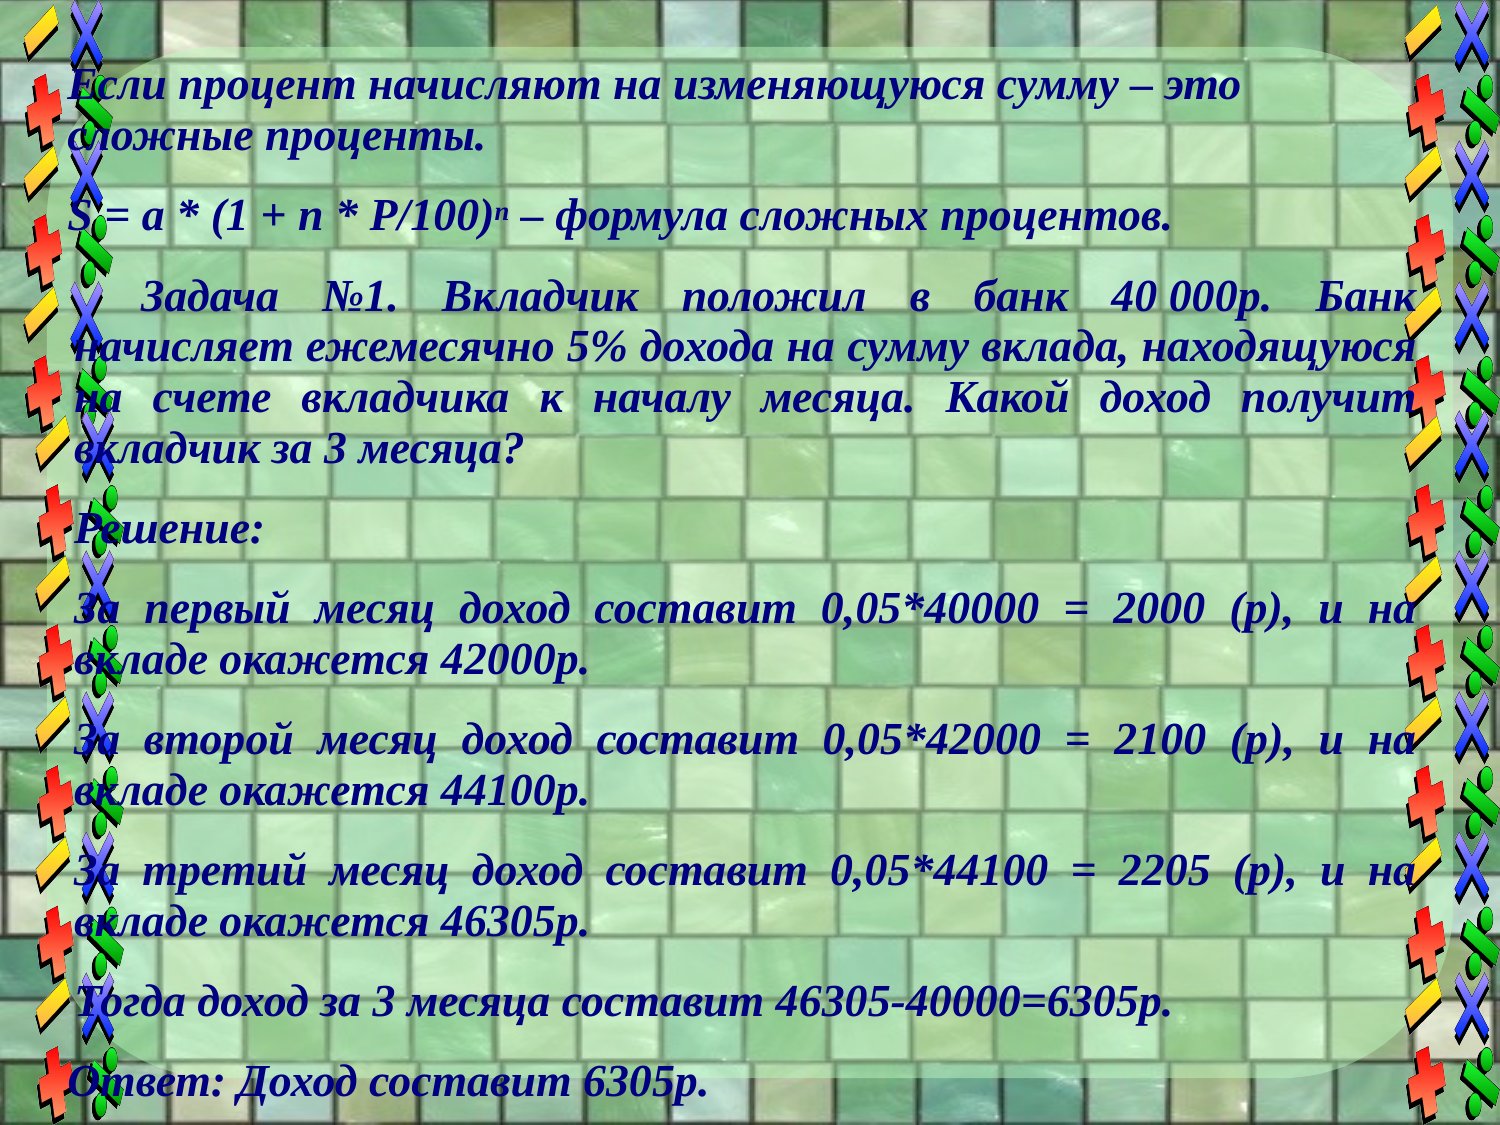

#
Если процент начисляют на изменяющуюся сумму – это сложные проценты.
S = a * (1 + n * P/100)n – формула сложных процентов.
Задача №1. Вкладчик положил в банк 40 000р. Банк начисляет ежемесячно 5% дохода на сумму вклада, находящуюся на счете вкладчика к началу месяца. Какой доход получит вкладчик за 3 месяца?
Решение:
За первый месяц доход составит 0,05*40000 = 2000 (р), и на вкладе окажется 42000р.
За второй месяц доход составит 0,05*42000 = 2100 (р), и на вкладе окажется 44100р.
За третий месяц доход составит 0,05*44100 = 2205 (р), и на вкладе окажется 46305р.
Тогда доход за 3 месяца составит 46305-40000=6305р.
Ответ: Доход составит 6305р.